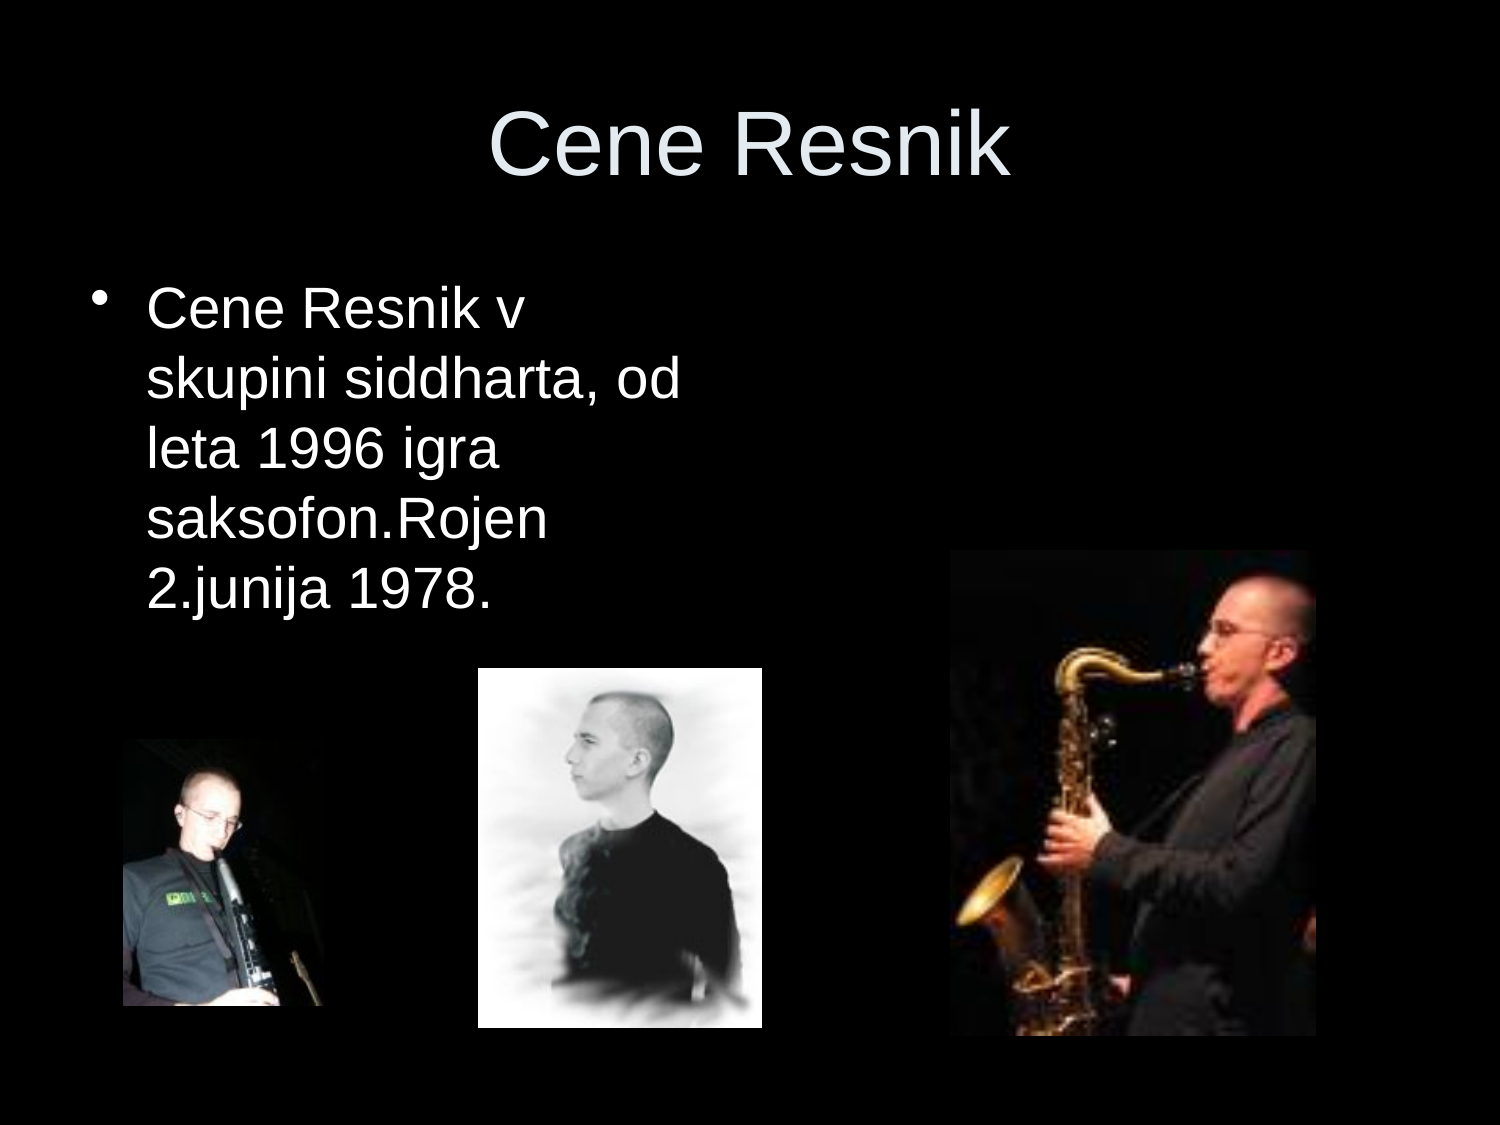

# Cene Resnik
Cene Resnik v skupini siddharta, od leta 1996 igra saksofon.Rojen 2.junija 1978.